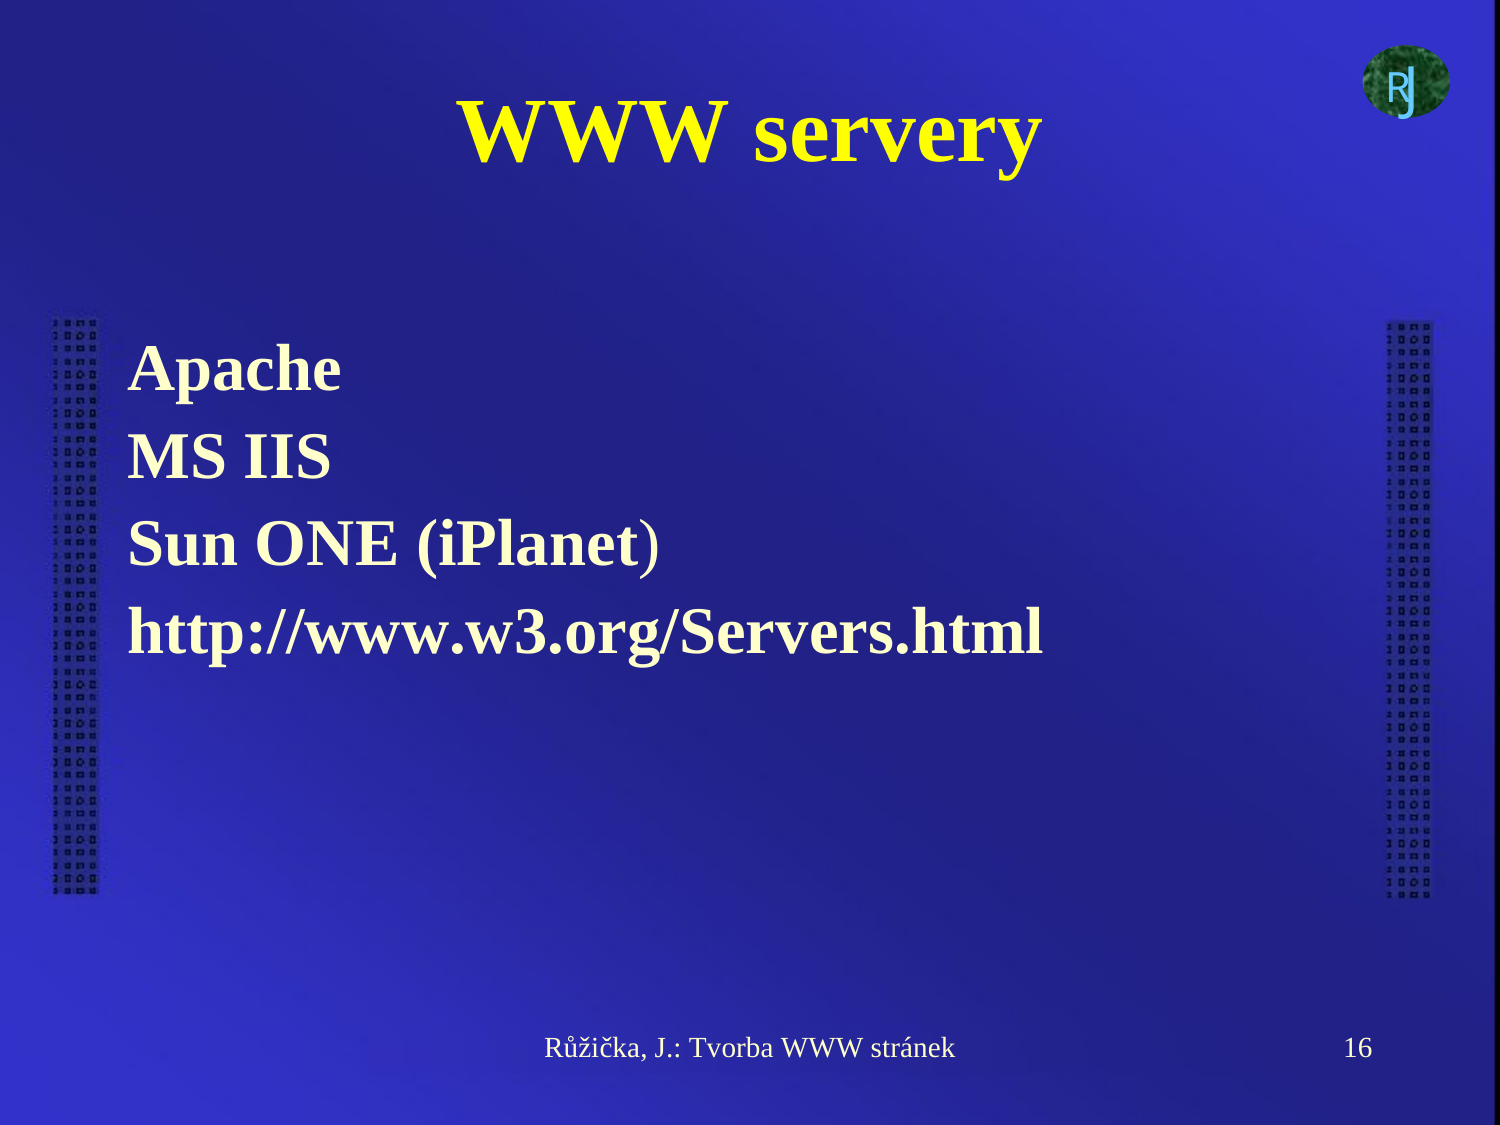

# WWW servery
J
R
Apache
MS IIS
Sun ONE (iPlanet)
http://www.w3.org/Servers.html
Růžička, J.: Tvorba WWW stránek